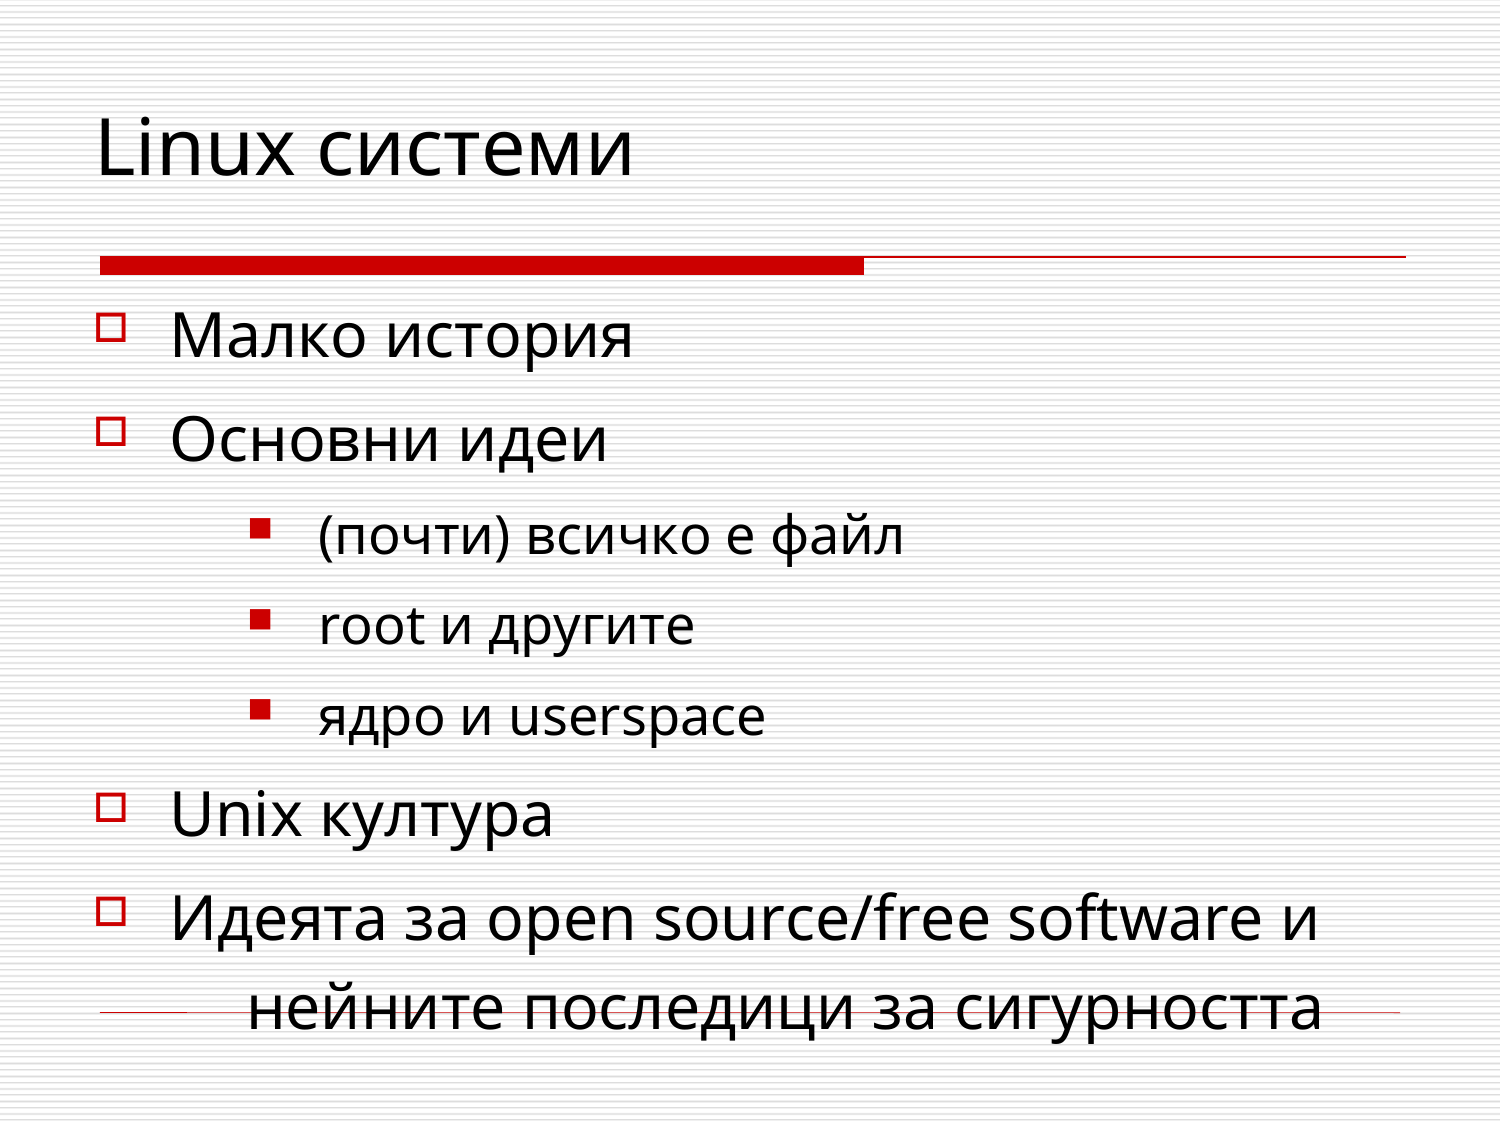

# Linux системи
Малко история
Основни идеи
(почти) всичко е файл
root и другите
ядро и userspace
Unix култура
Идеята за open source/free software и нейните последици за сигурността